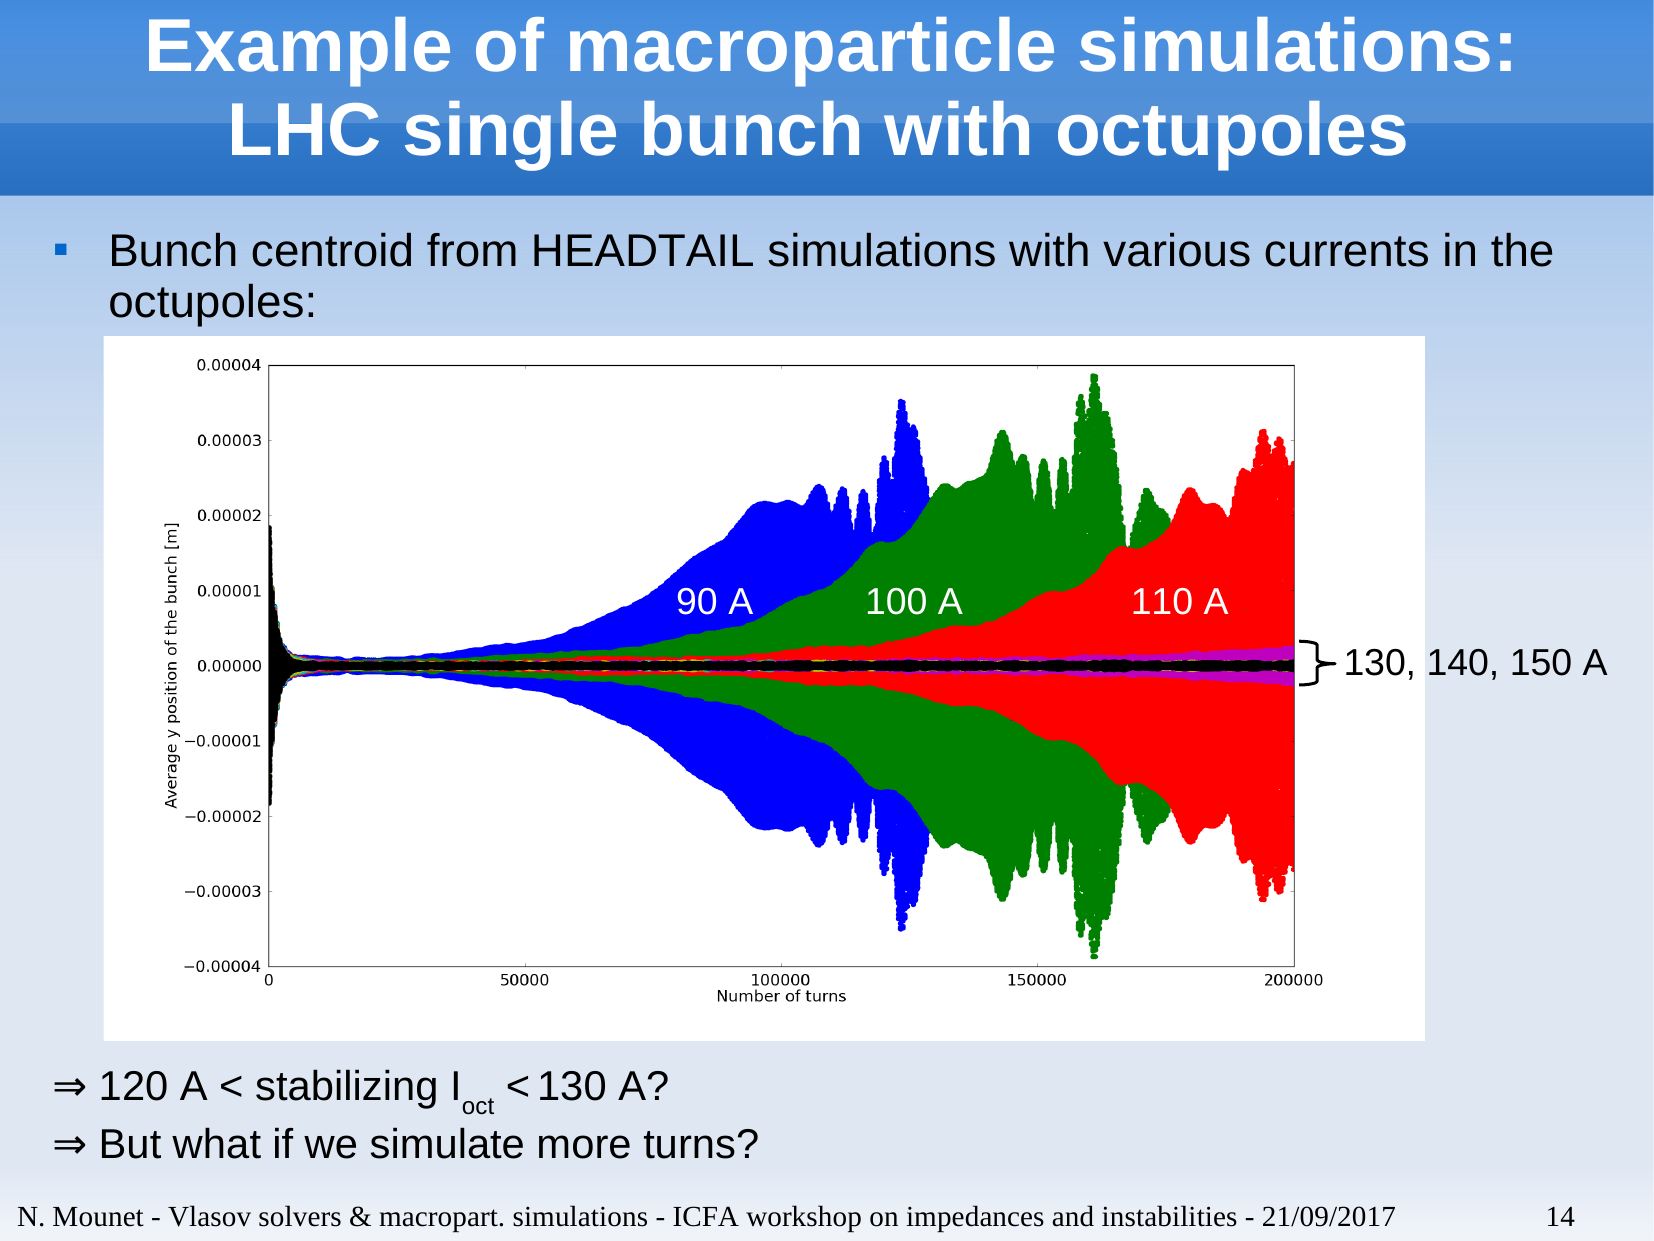

# Example of macroparticle simulations: LHC single bunch with octupoles
Bunch centroid from HEADTAIL simulations with various currents in the octupoles:
90 A
100 A
110 A
130, 140, 150 A
⇒ 120 A < stabilizing Ioct < 130 A?
⇒ But what if we simulate more turns?
N. Mounet - Vlasov solvers & macropart. simulations - ICFA workshop on impedances and instabilities - 21/09/2017
14